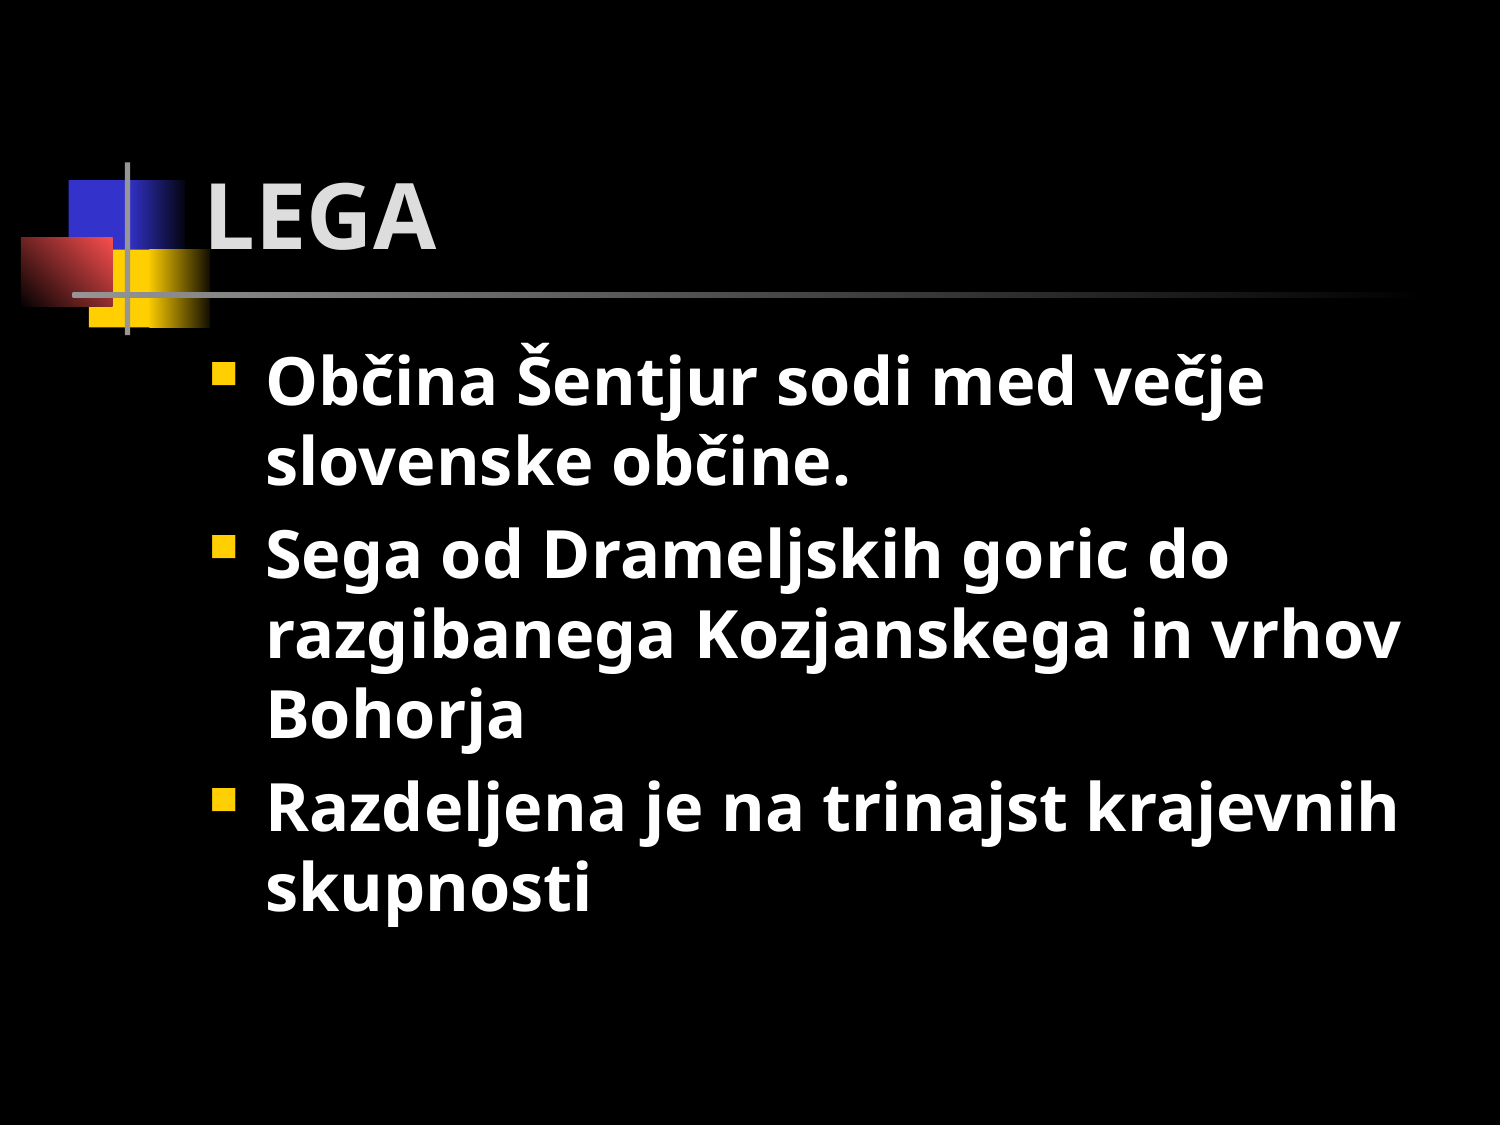

# LEGA
Občina Šentjur sodi med večje slovenske občine.
Sega od Drameljskih goric do razgibanega Kozjanskega in vrhov Bohorja
Razdeljena je na trinajst krajevnih skupnosti